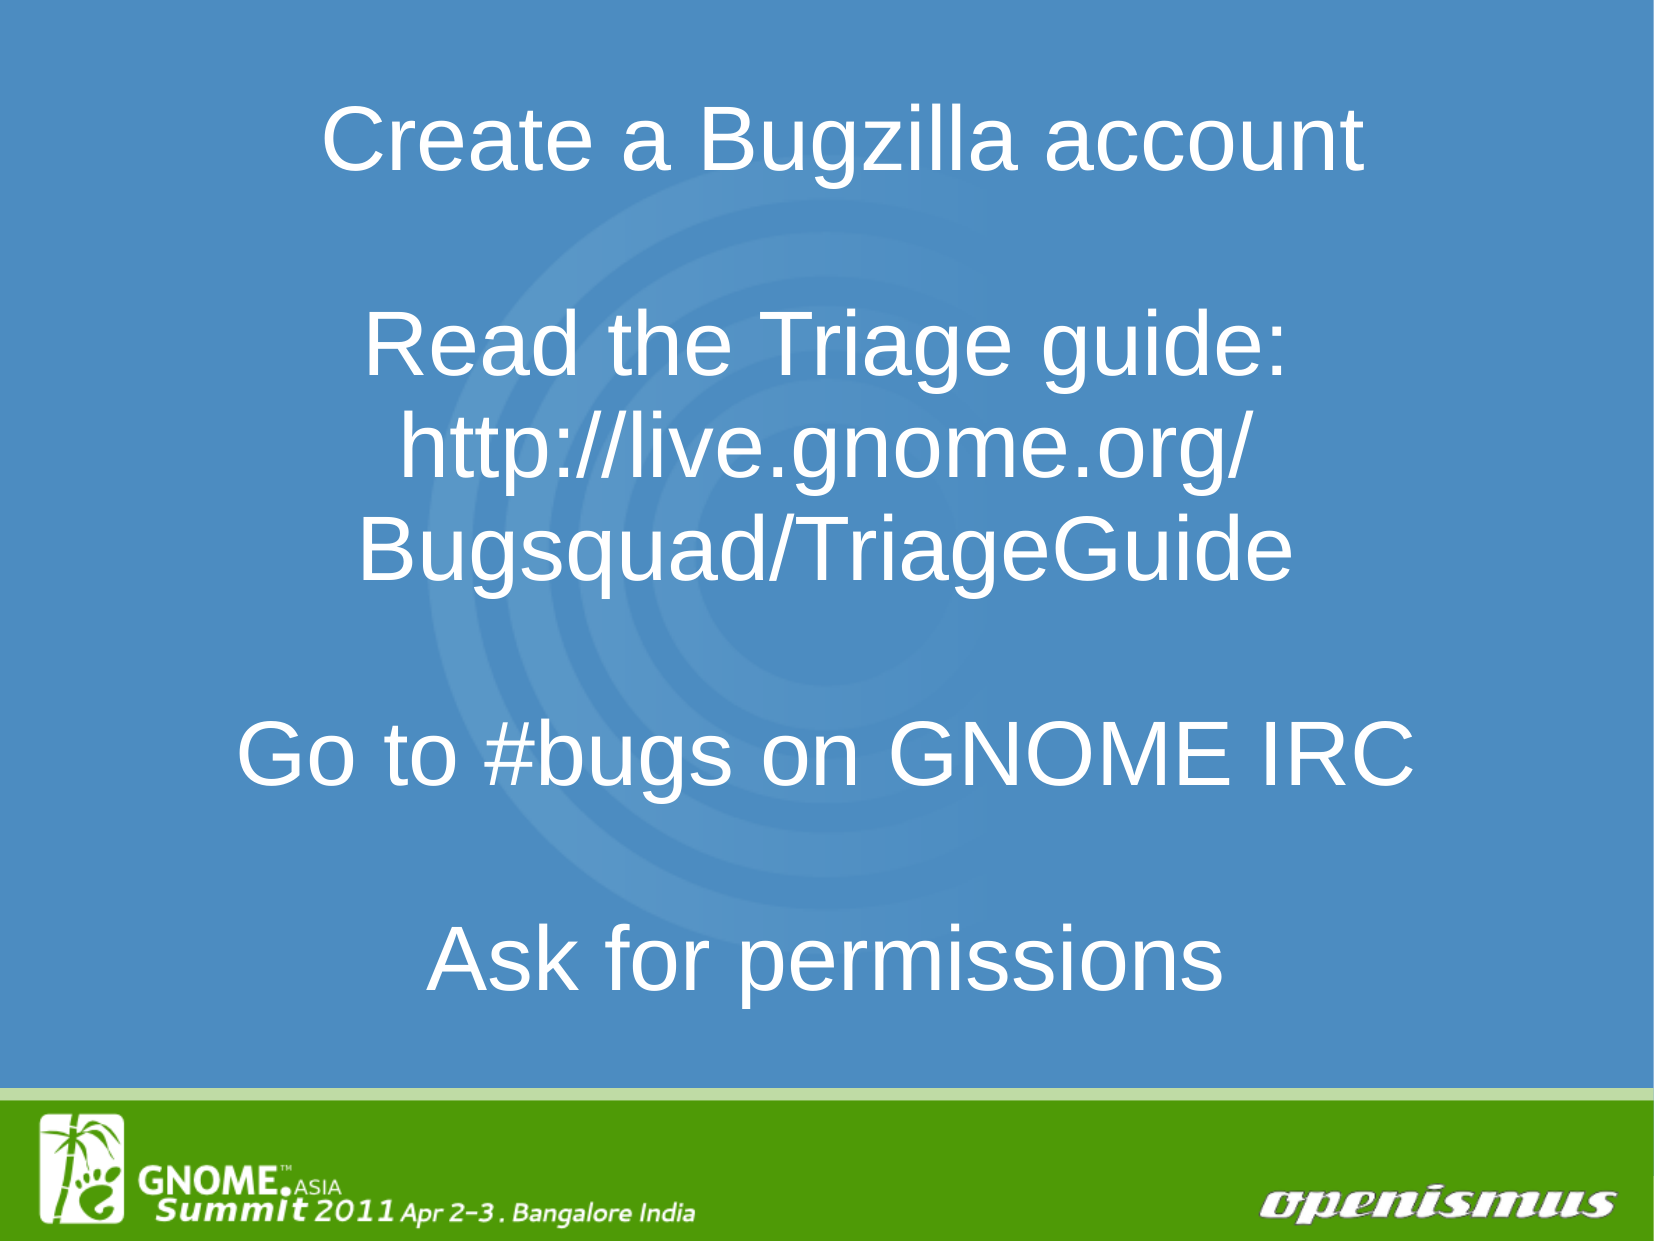

# Create a Bugzilla account Read the Triage guide: http://live.gnome.org/ Bugsquad/TriageGuide Go to #bugs on GNOME IRC Ask for permissions